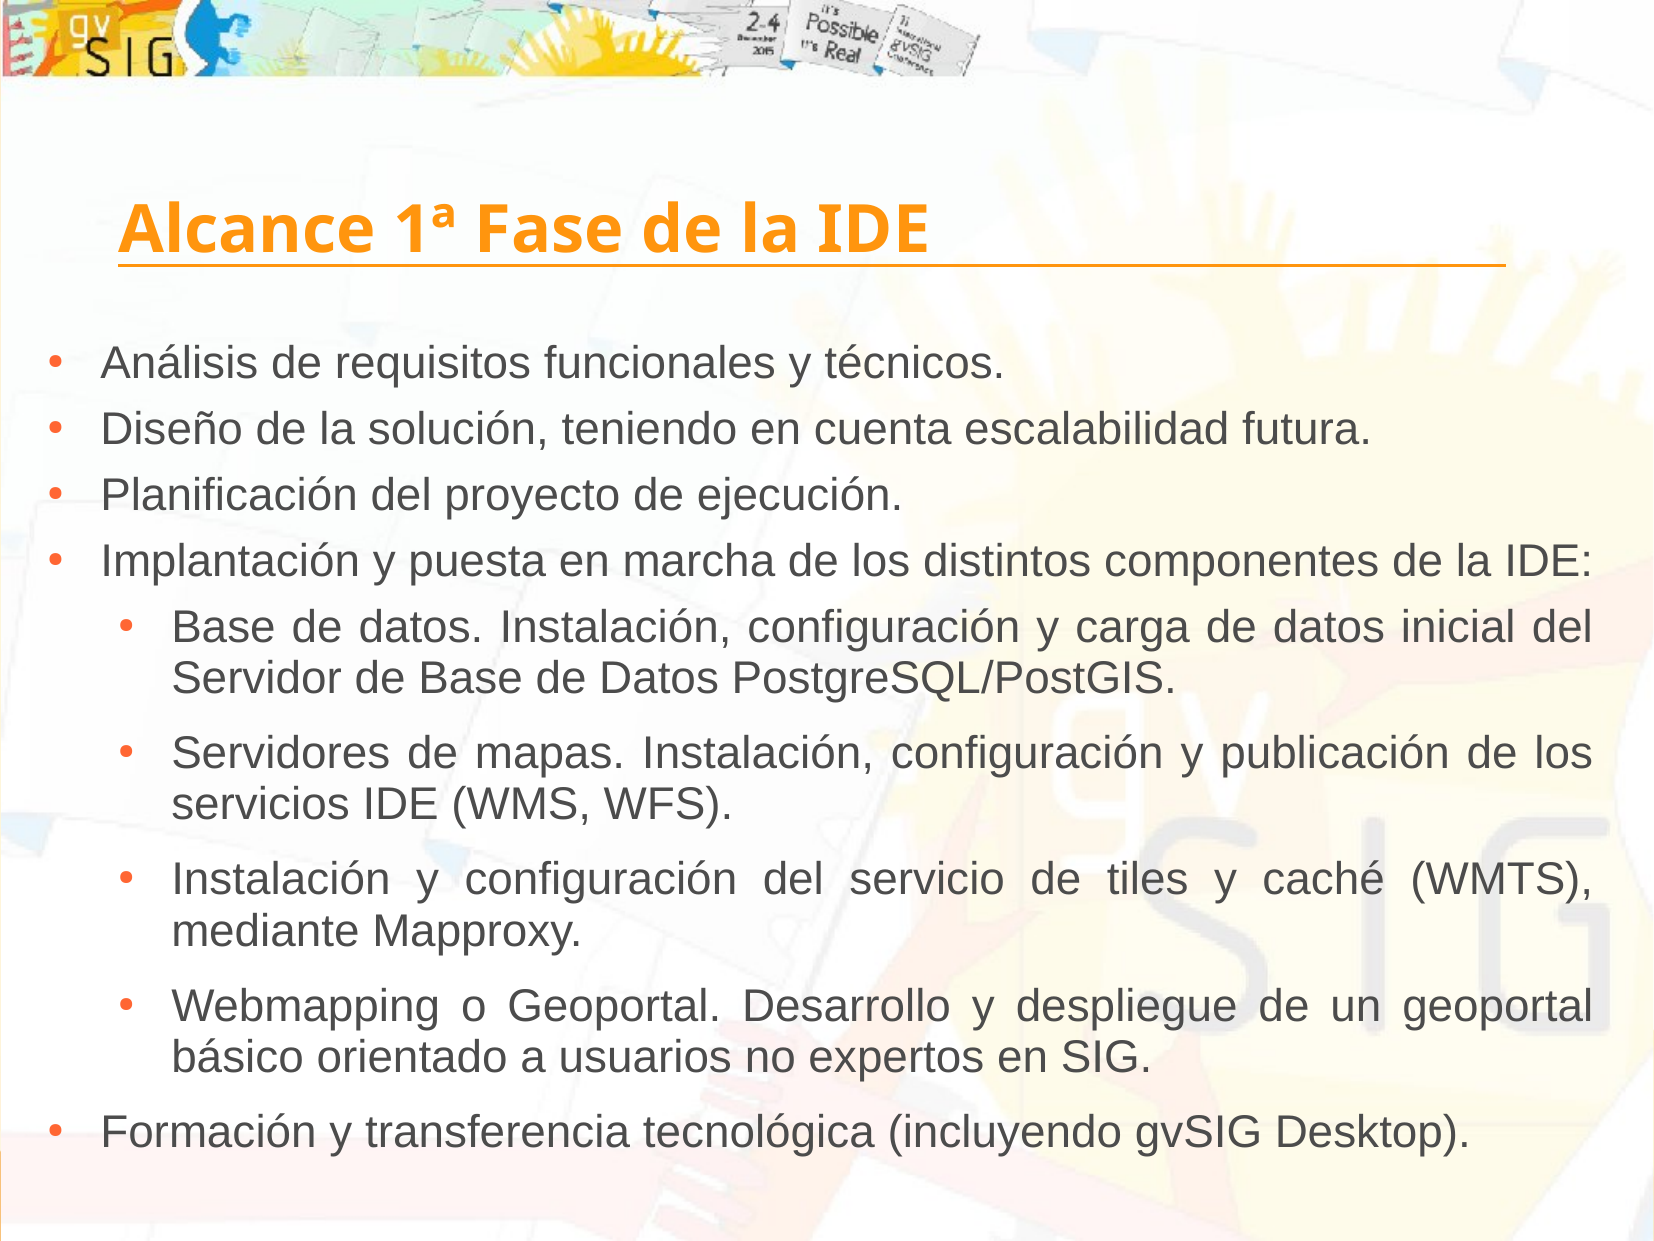

# Alcance 1ª Fase de la IDE
Análisis de requisitos funcionales y técnicos.
Diseño de la solución, teniendo en cuenta escalabilidad futura.
Planificación del proyecto de ejecución.
Implantación y puesta en marcha de los distintos componentes de la IDE:
Base de datos. Instalación, configuración y carga de datos inicial del Servidor de Base de Datos PostgreSQL/PostGIS.
Servidores de mapas. Instalación, configuración y publicación de los servicios IDE (WMS, WFS).
Instalación y configuración del servicio de tiles y caché (WMTS), mediante Mapproxy.
Webmapping o Geoportal. Desarrollo y despliegue de un geoportal básico orientado a usuarios no expertos en SIG.
Formación y transferencia tecnológica (incluyendo gvSIG Desktop).